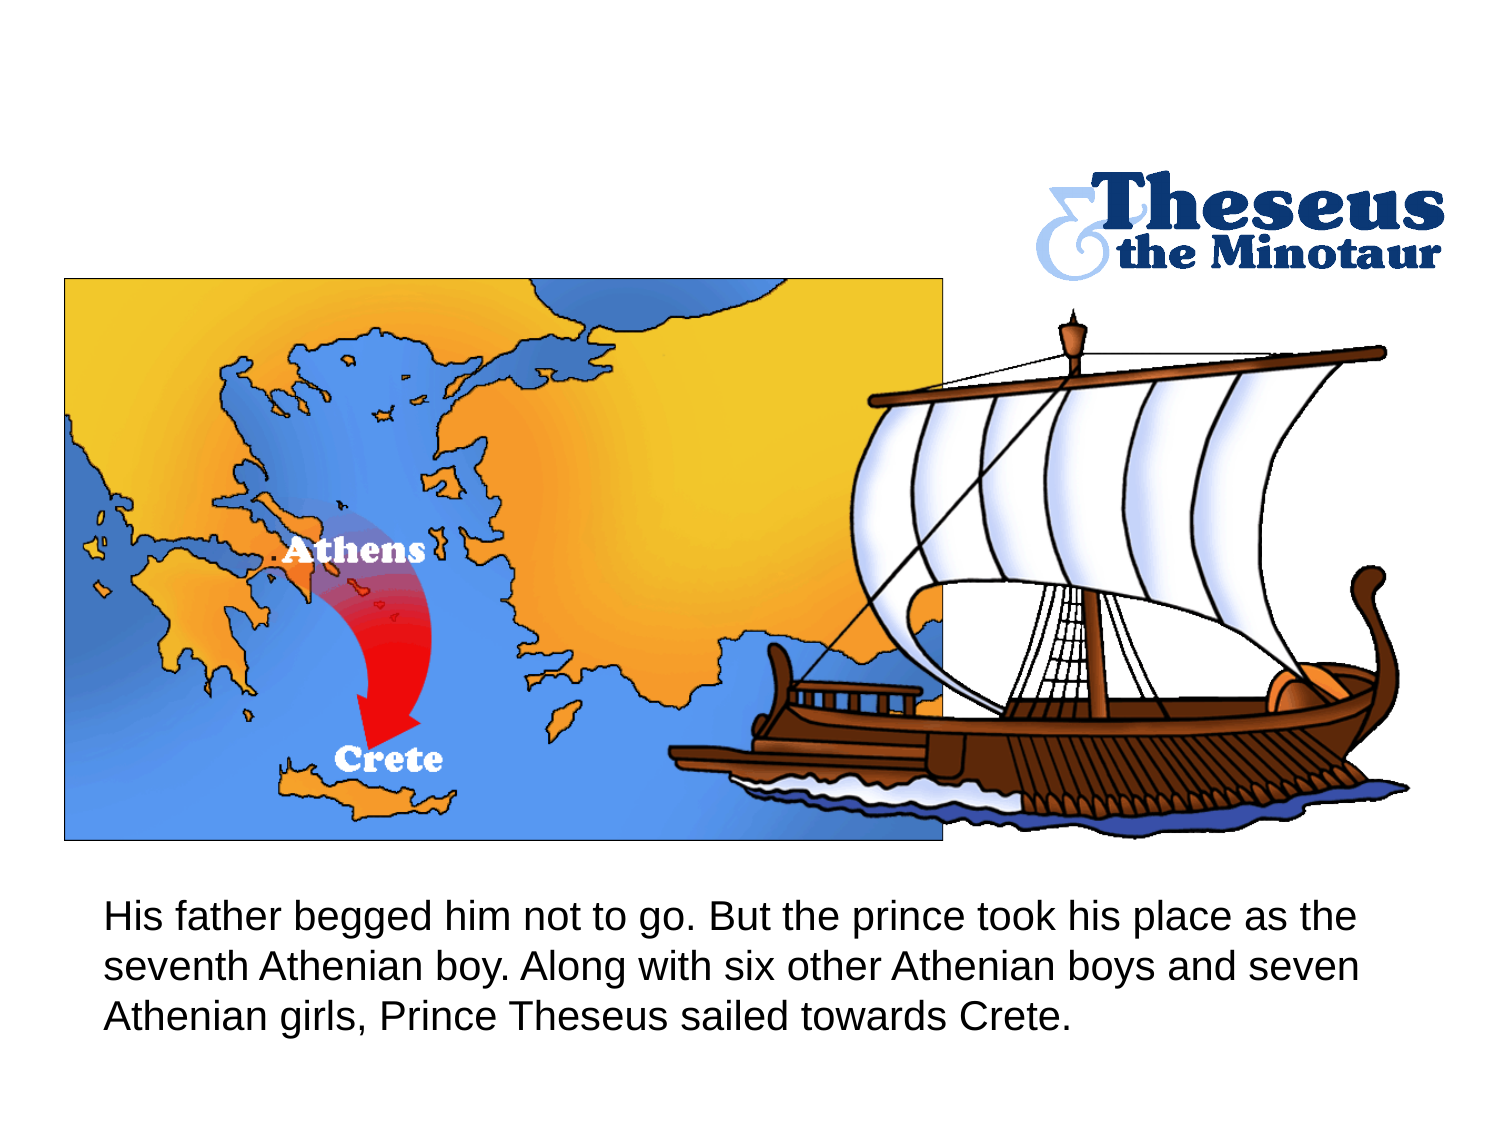

His father begged him not to go. But the prince took his place as the seventh Athenian boy. Along with six other Athenian boys and seven Athenian girls, Prince Theseus sailed towards Crete.